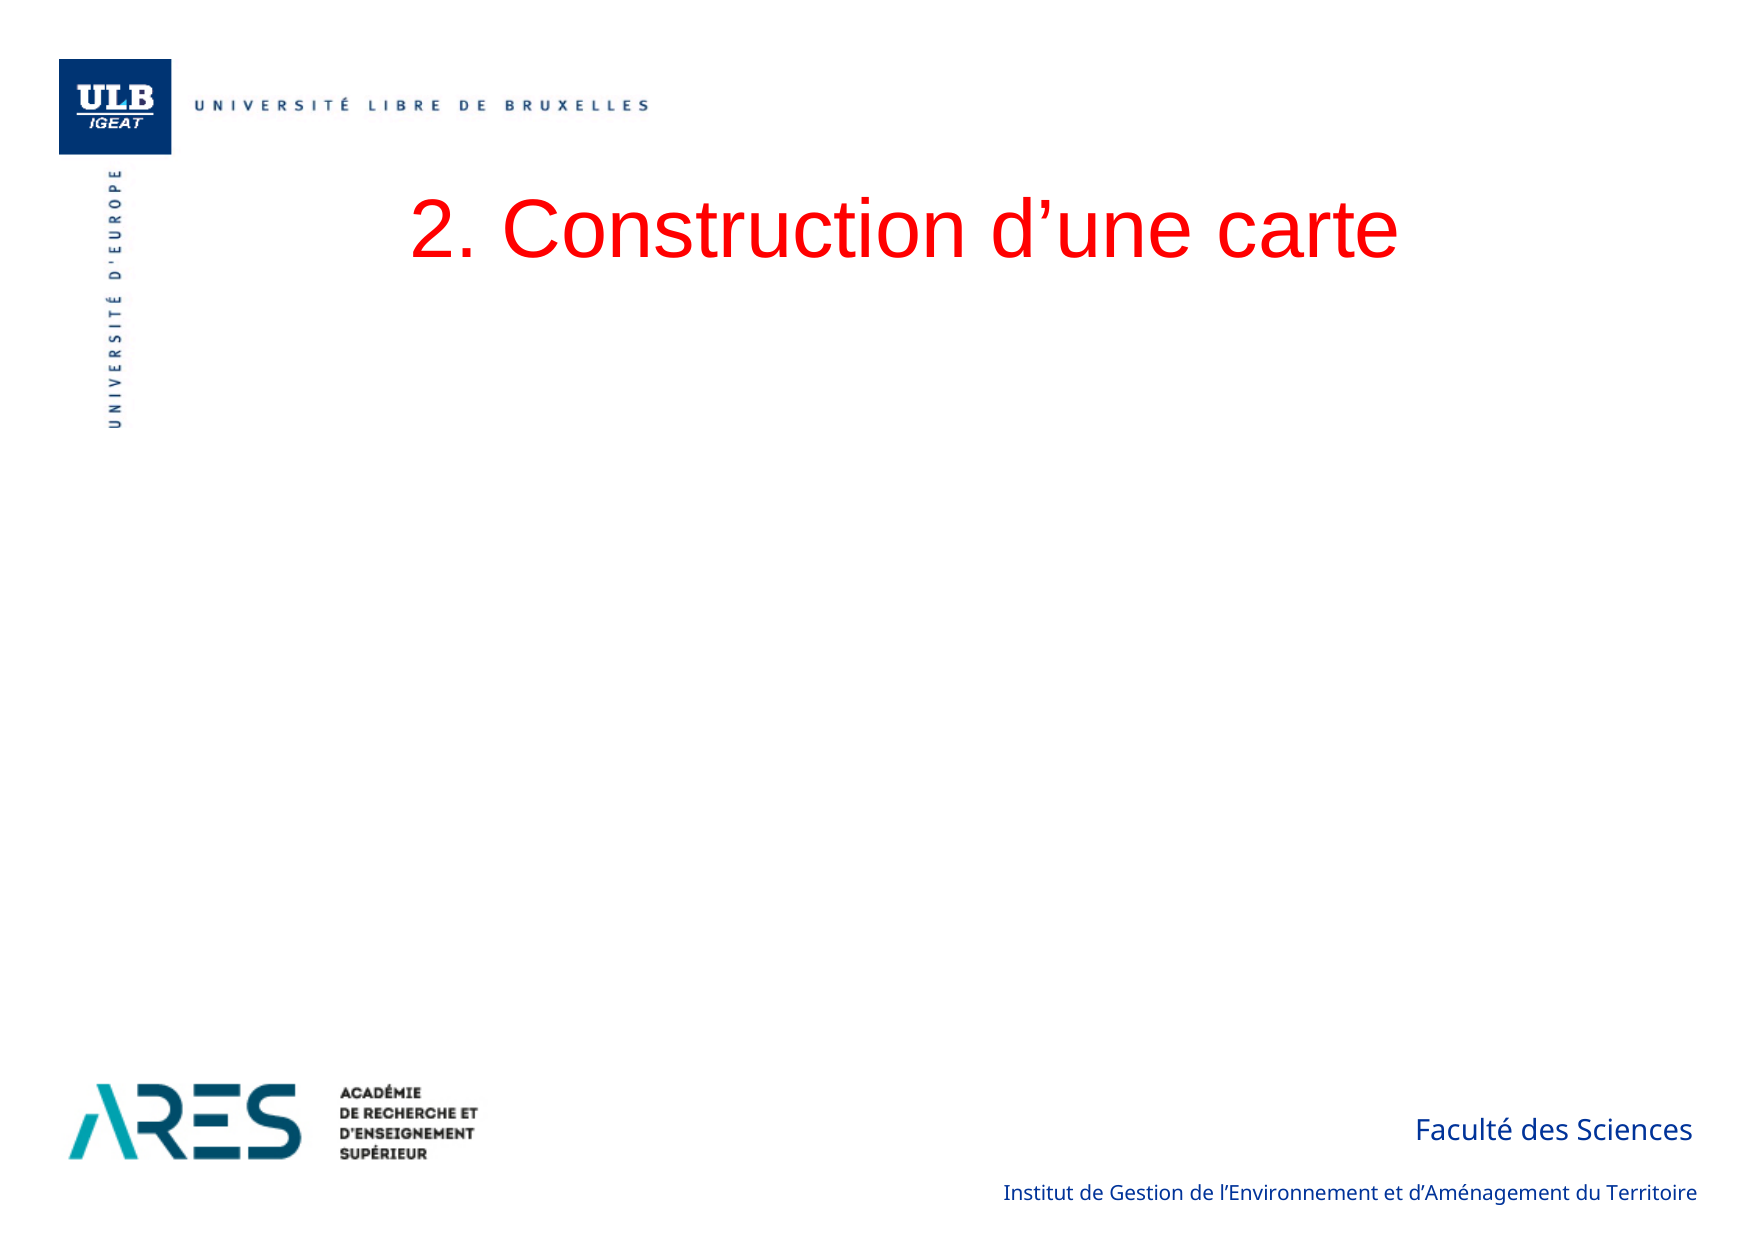

# 2. Construction d’une carte
Faculté des Sciences
Institut de Gestion de l’Environnement et d’Aménagement du Territoire